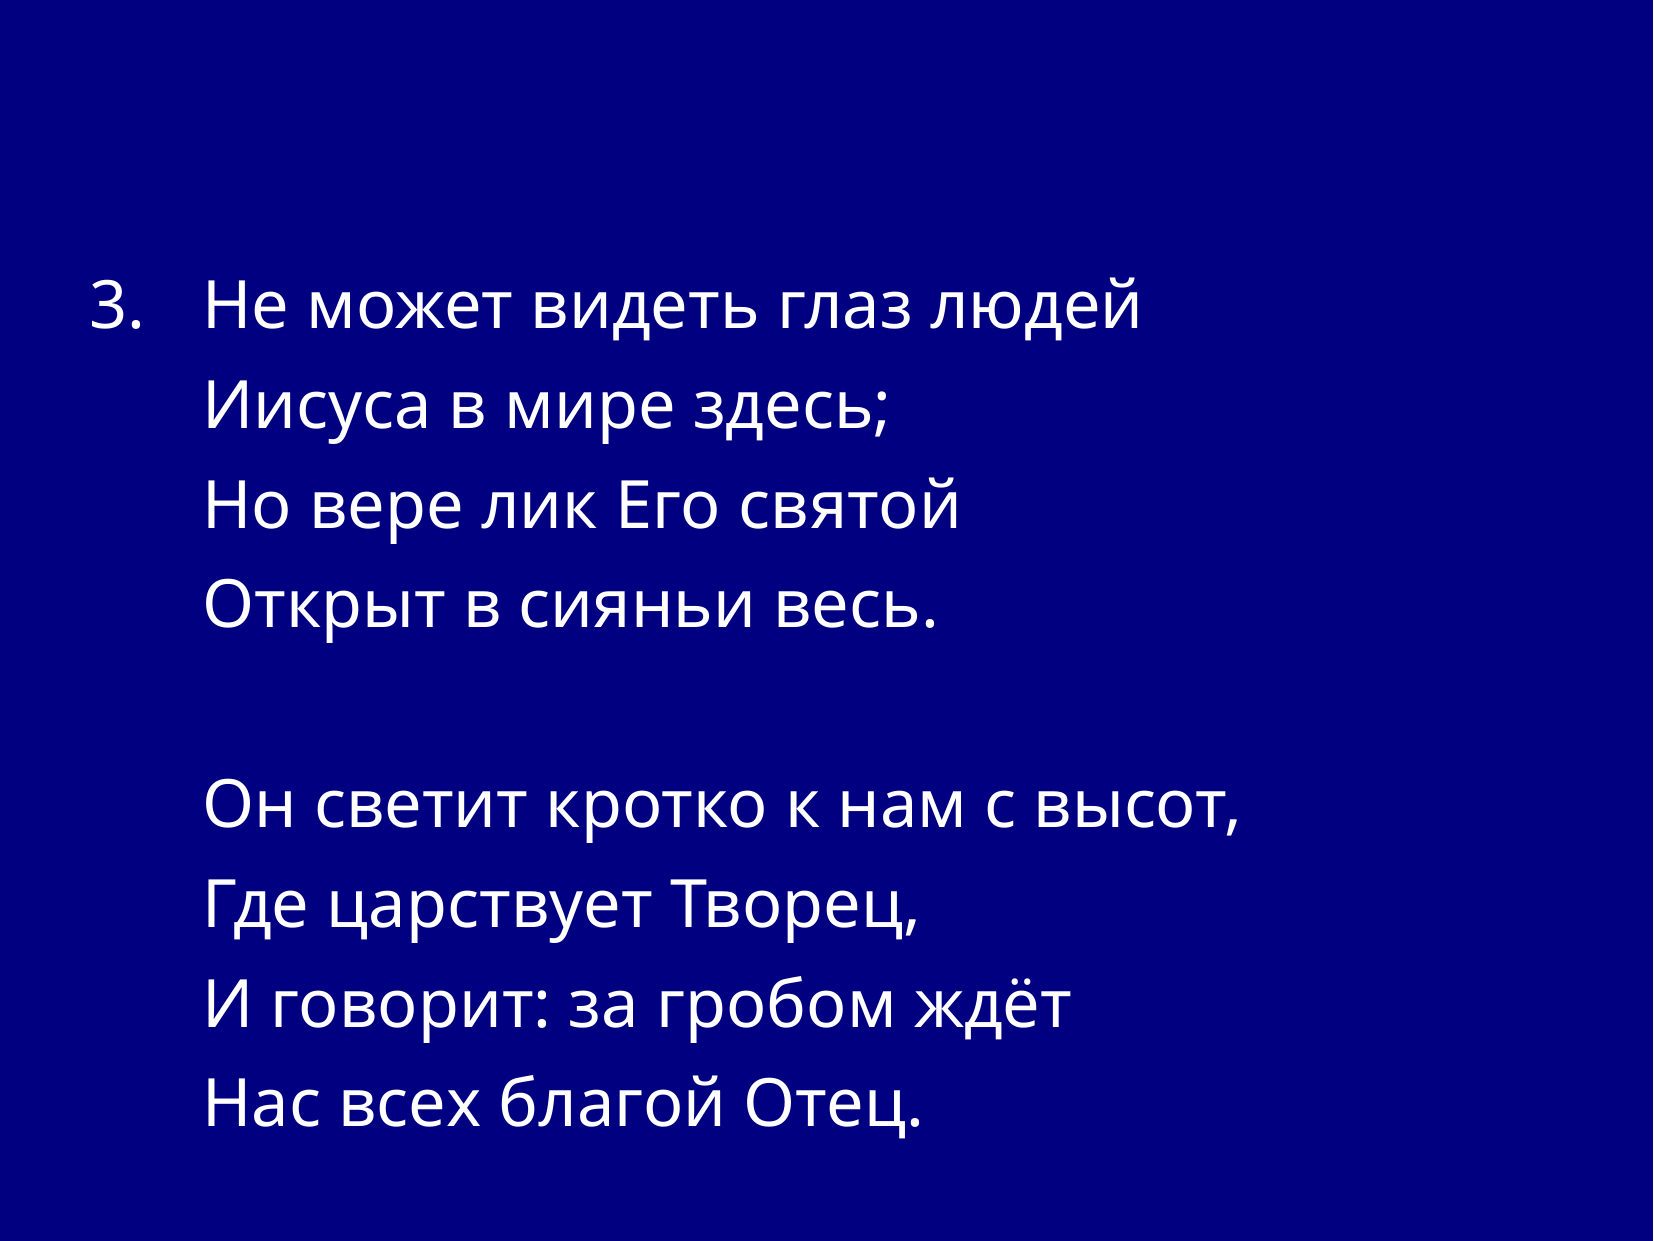

3.	Не может видеть глаз людей
	Иисуса в мире здесь;
	Но вере лик Его святой
	Открыт в сияньи весь.
	Он светит кротко к нам с высот,
	Где царствует Творец,
	И говорит: за гробом ждёт
	Нас всех благой Отец.